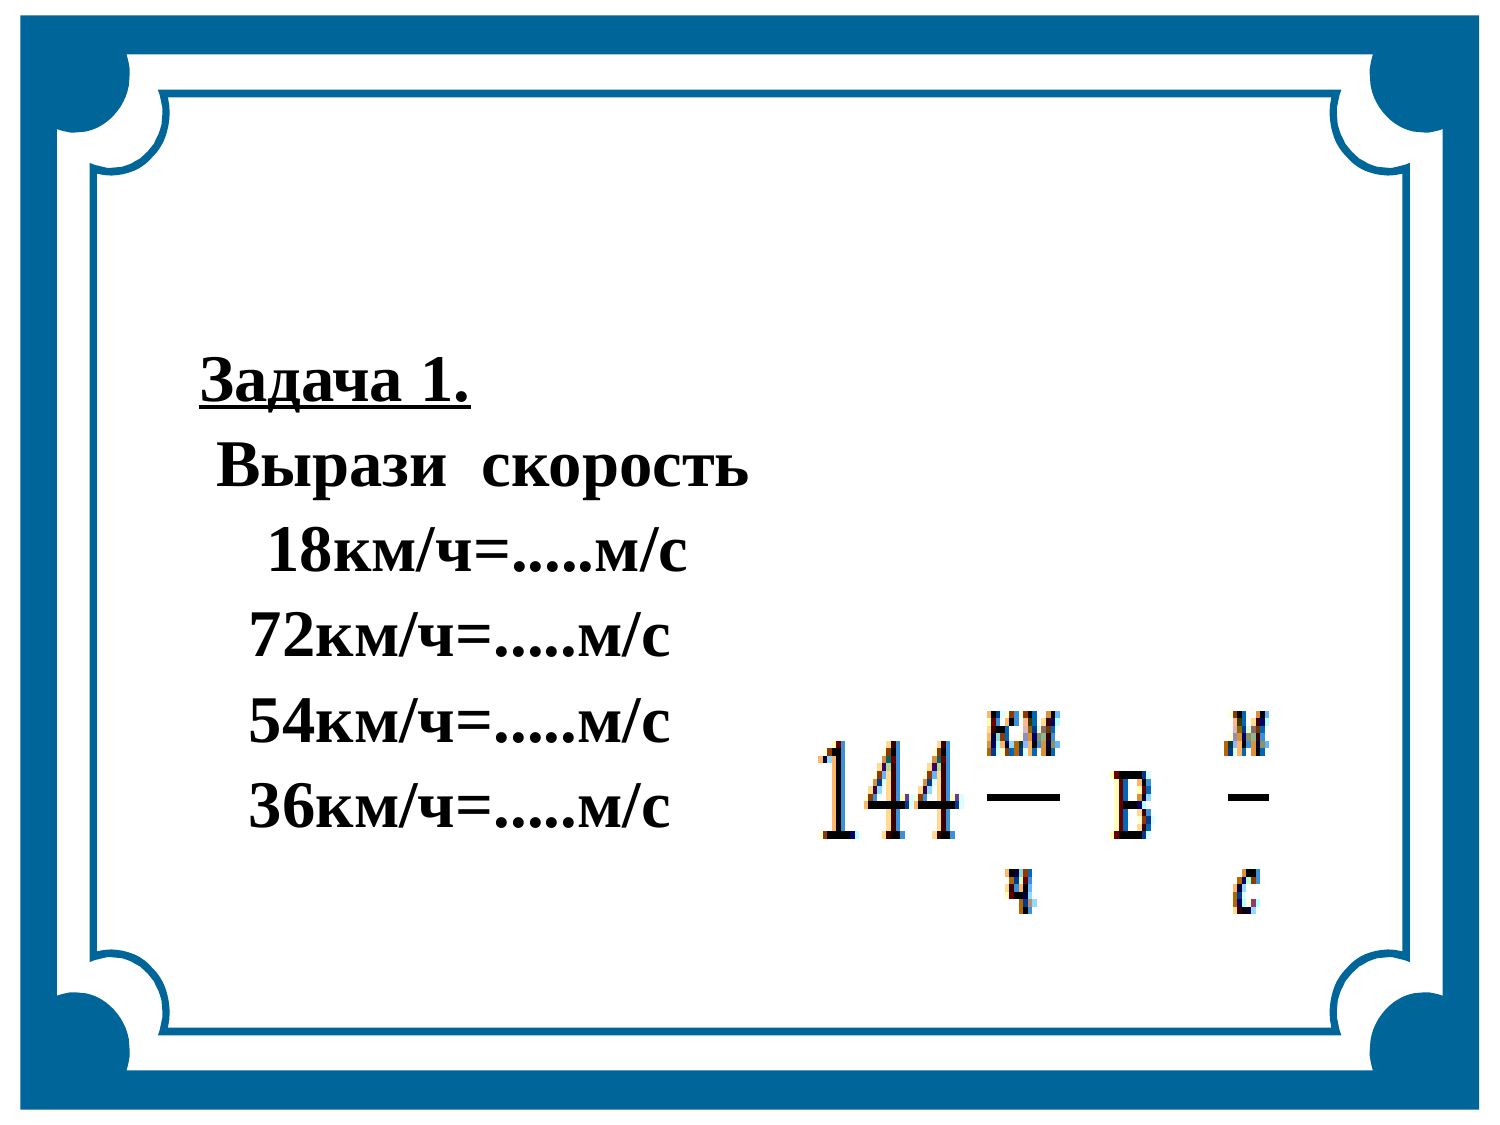

| Задача 1. Вырази скорость 18км/ч=.....м/c 72км/ч=.....м/с 54км/ч=.....м/с 36км/ч=.....м/с |
| --- |
| |